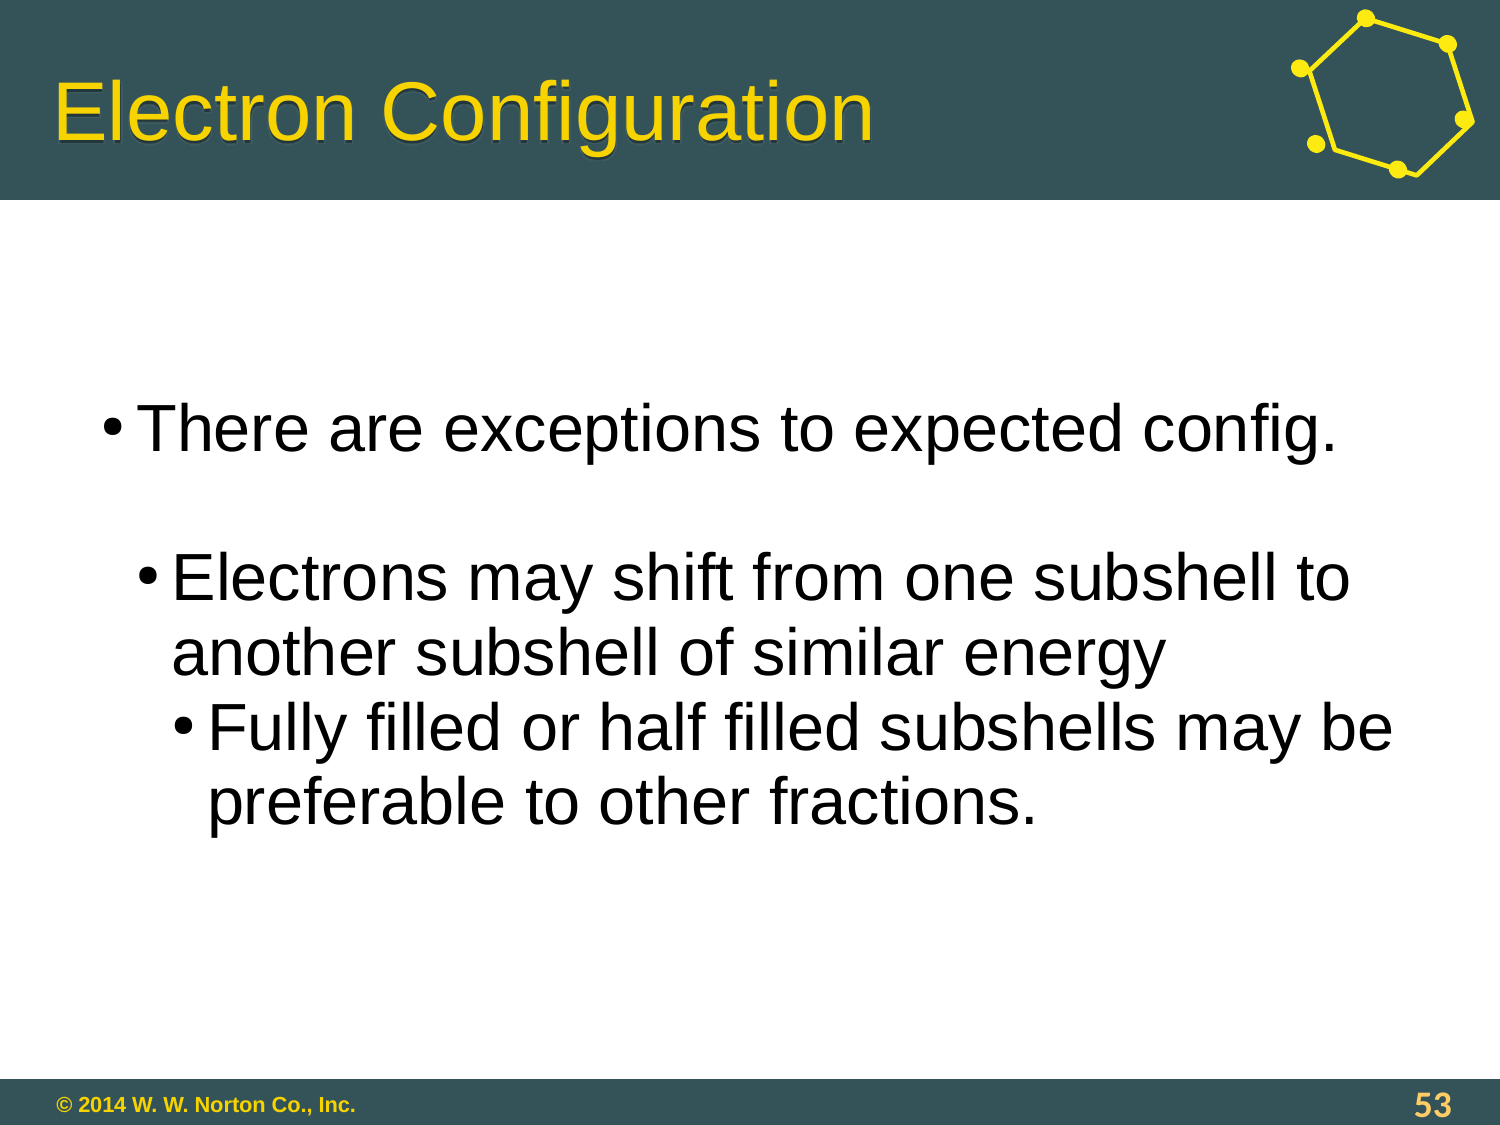

# Electron Configuration
There are exceptions to expected config.
Electrons may shift from one subshell to another subshell of similar energy
Fully filled or half filled subshells may be preferable to other fractions.